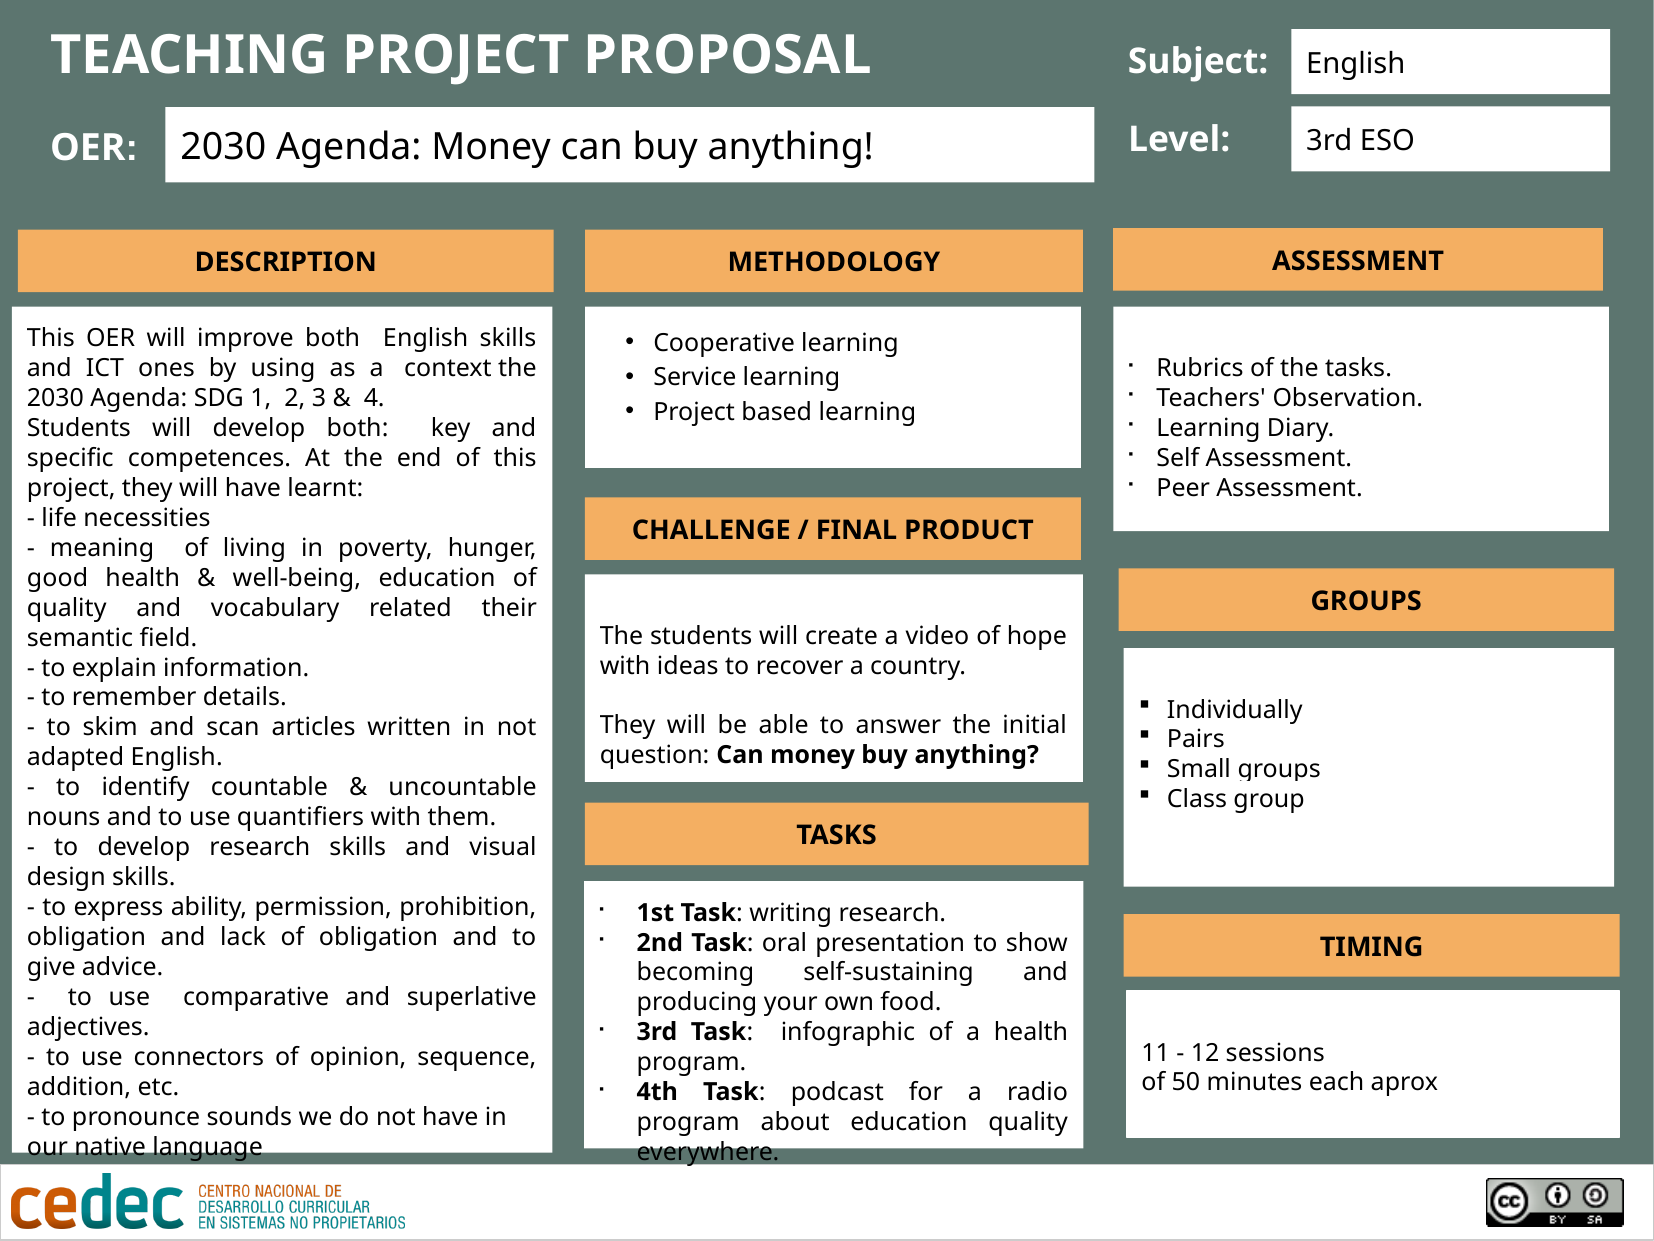

TEACHING PROJECT PROPOSAL
English
Subject:
3rd ESO
2030 Agenda: Money can buy anything!
Level:
OER:
ASSESSMENT
DESCRIPTION
METHODOLOGY
This OER will improve both English skills and ICT ones by using as a  context the 2030 Agenda: SDG 1, 2, 3 & 4.
Students will develop both: key and specific competences. At the end of this project, they will have learnt:
- life necessities
- meaning of living in poverty, hunger, good health & well-being, education of quality and vocabulary related their semantic field.
- to explain information.
- to remember details.
- to skim and scan articles written in not adapted English.
- to identify countable & uncountable nouns and to use quantifiers with them.
- to develop research skills and visual design skills.
- to express ability, permission, prohibition, obligation and lack of obligation and to give advice.
- to use comparative and superlative adjectives.
- to use connectors of opinion, sequence, addition, etc.
- to pronounce sounds we do not have in our native language
Cooperative learning
Service learning
Project based learning
Rubrics of the tasks.
Teachers' Observation.
Learning Diary.
Self Assessment.
Peer Assessment.
CHALLENGE / FINAL PRODUCT
GROUPS
The students will create a video of hope with ideas to recover a country.
They will be able to answer the initial question: Can money buy anything?
Individually
Pairs
Small groups
Class group
TASKS
1st Task: writing research.
2nd Task: oral presentation to show becoming self-sustaining and producing your own food.
3rd Task: infographic of a health program.
4th Task: podcast for a radio program about education quality everywhere.
TIMING
11 - 12 sessions
of 50 minutes each aprox